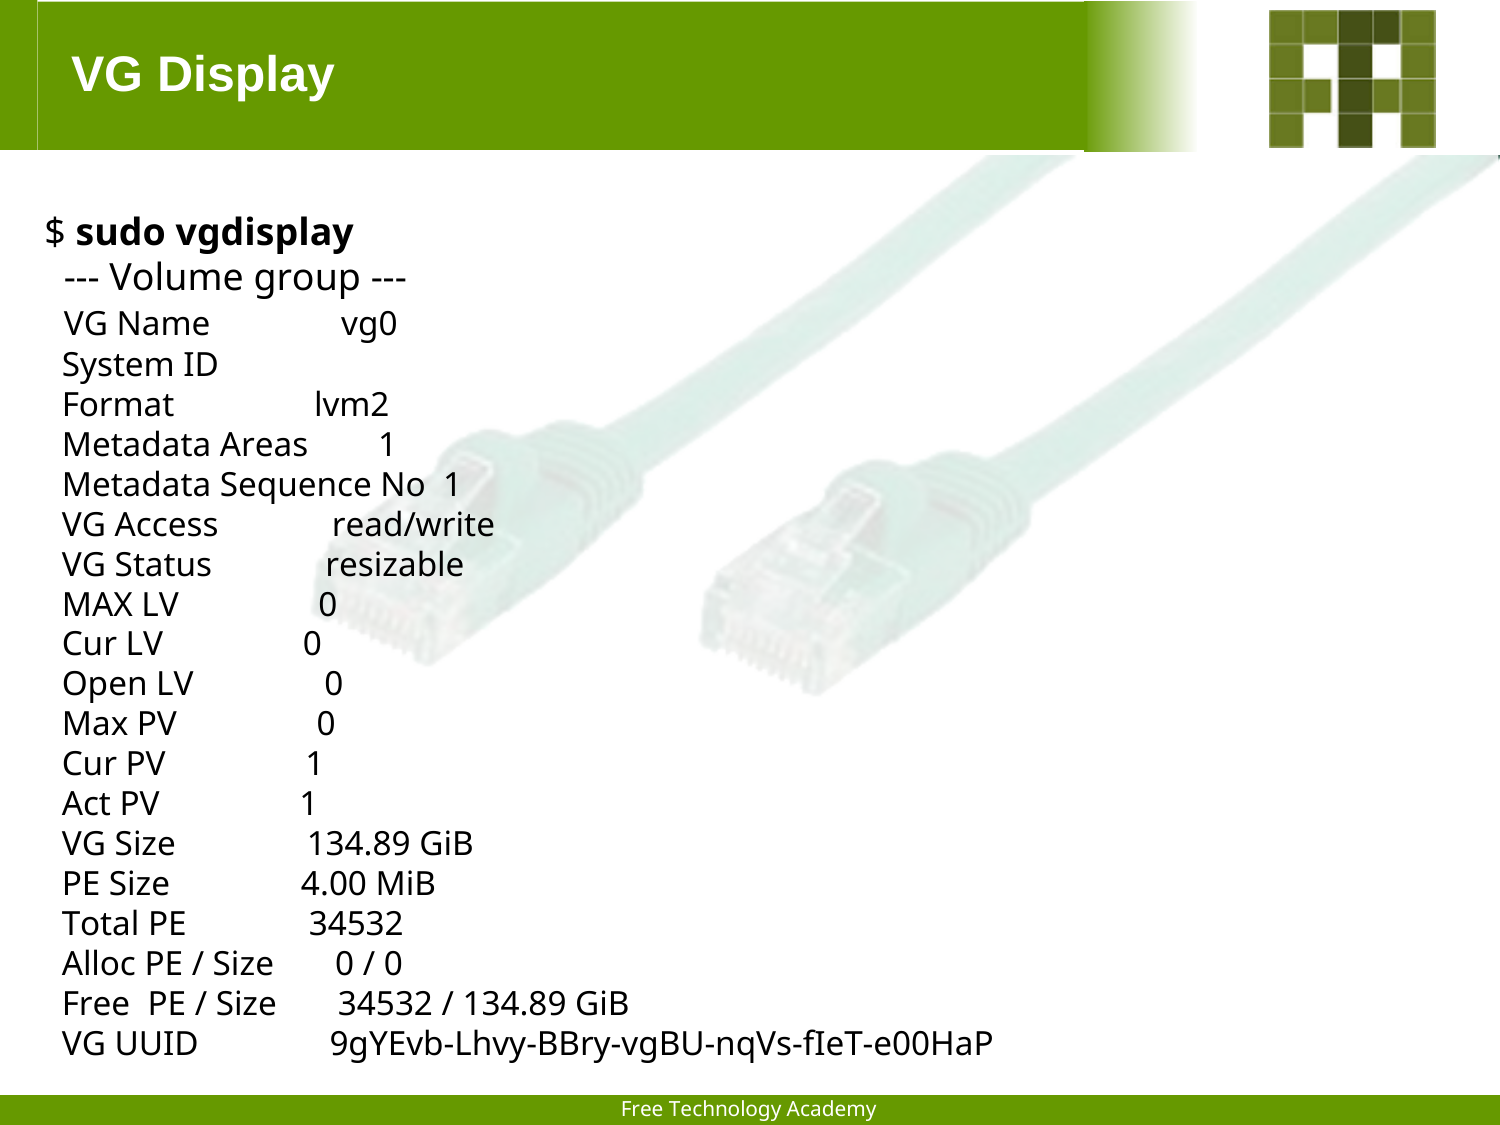

# VG Display
$ sudo vgdisplay
 --- Volume group ---
 VG Name vg0
 System ID
 Format lvm2
 Metadata Areas 1
 Metadata Sequence No 1
 VG Access read/write
 VG Status resizable
 MAX LV 0
 Cur LV 0
 Open LV 0
 Max PV 0
 Cur PV 1
 Act PV 1
 VG Size 134.89 GiB
 PE Size 4.00 MiB
 Total PE 34532
 Alloc PE / Size 0 / 0
 Free PE / Size 34532 / 134.89 GiB
 VG UUID 9gYEvb-Lhvy-BBry-vgBU-nqVs-fIeT-e00HaP